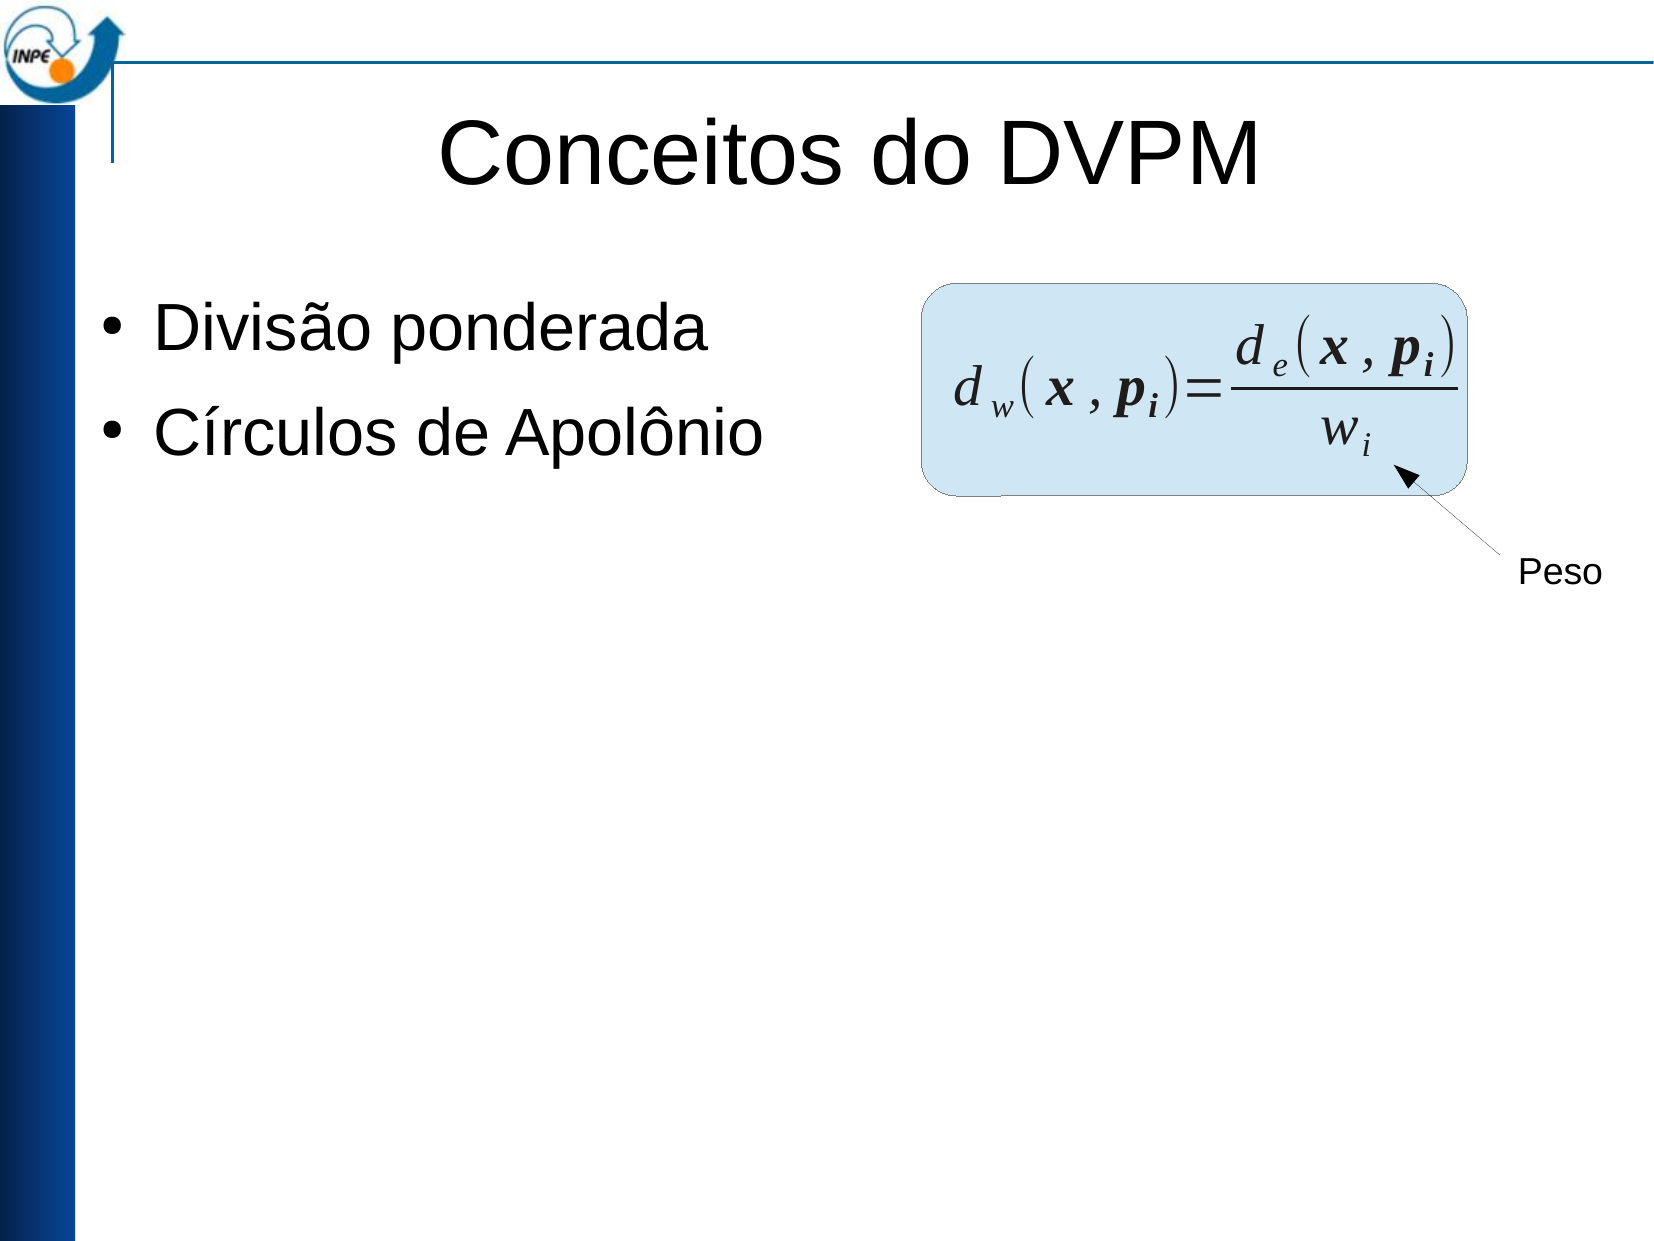

# Conceitos do DVPM
Divisão ponderada
Círculos de Apolônio
Peso